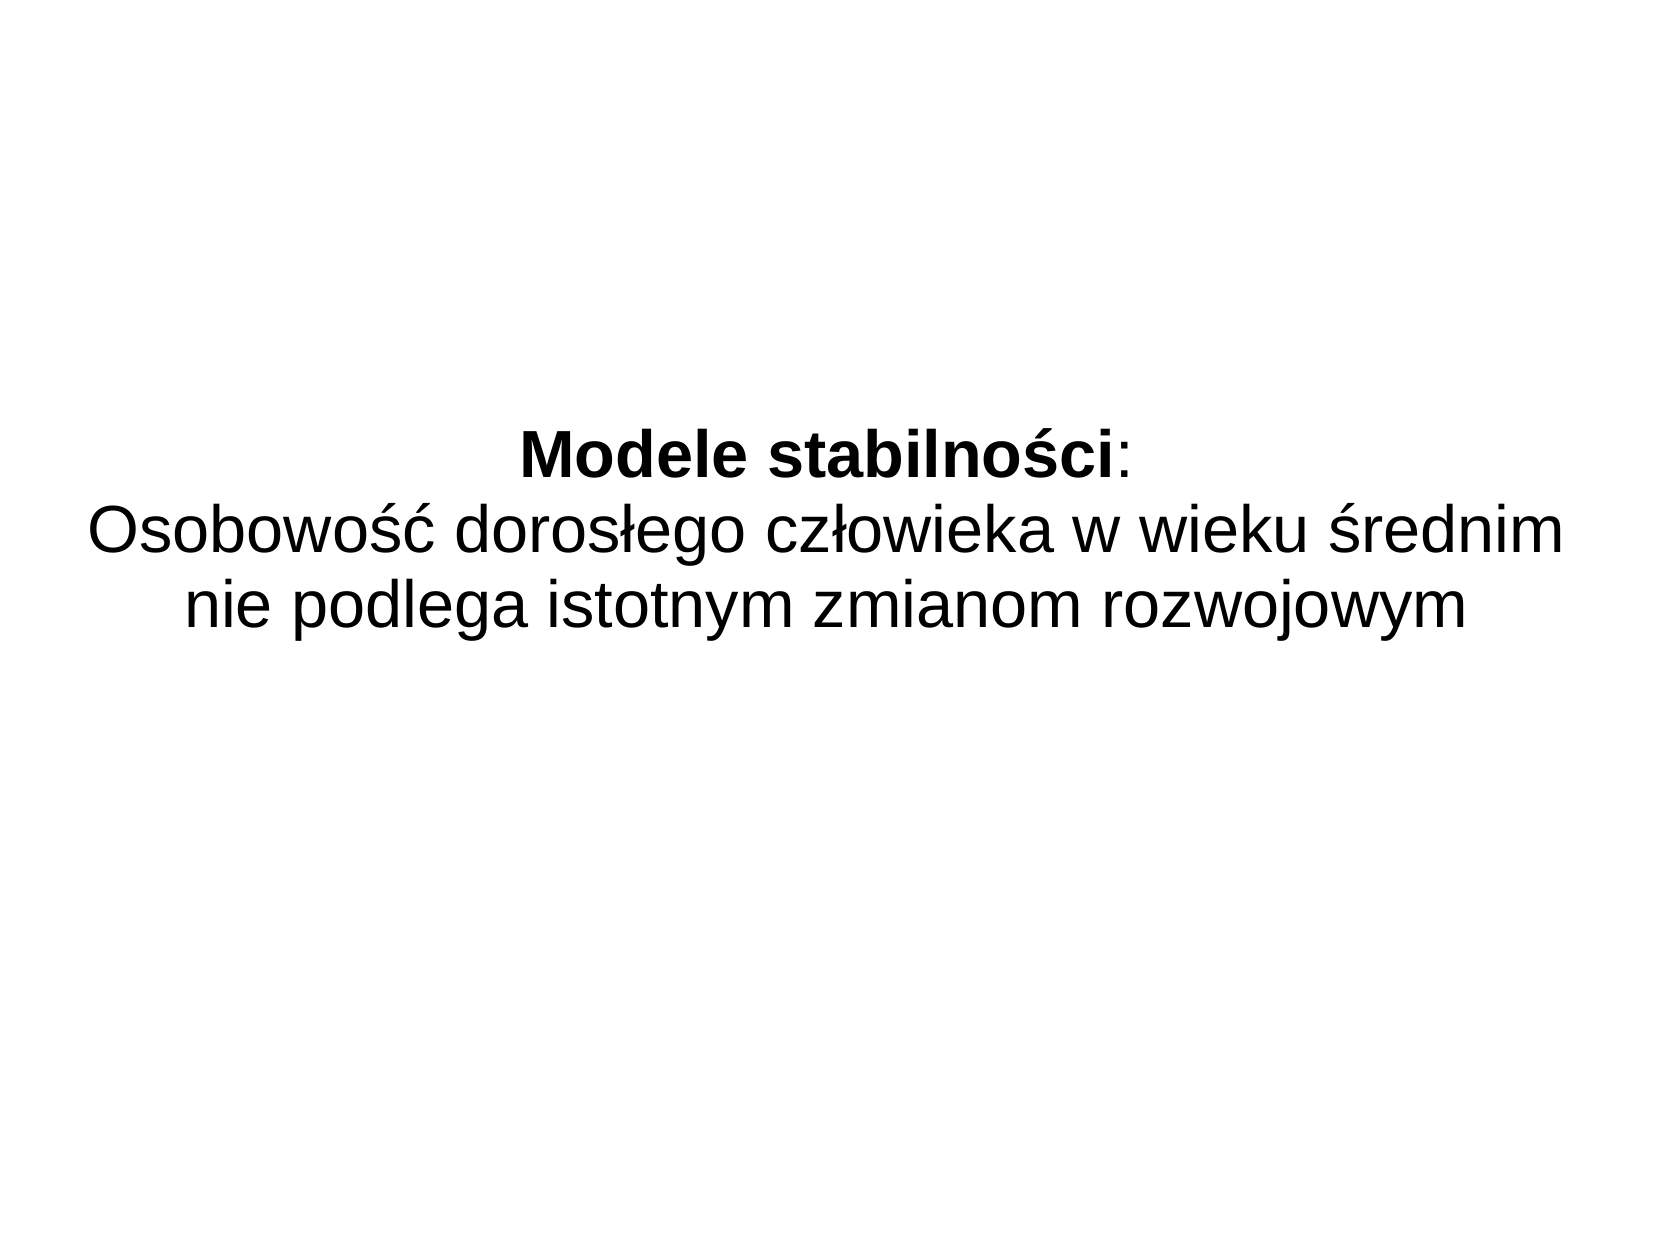

# Modele stabilności:
Osobowość dorosłego człowieka w wieku średnim nie podlega istotnym zmianom rozwojowym